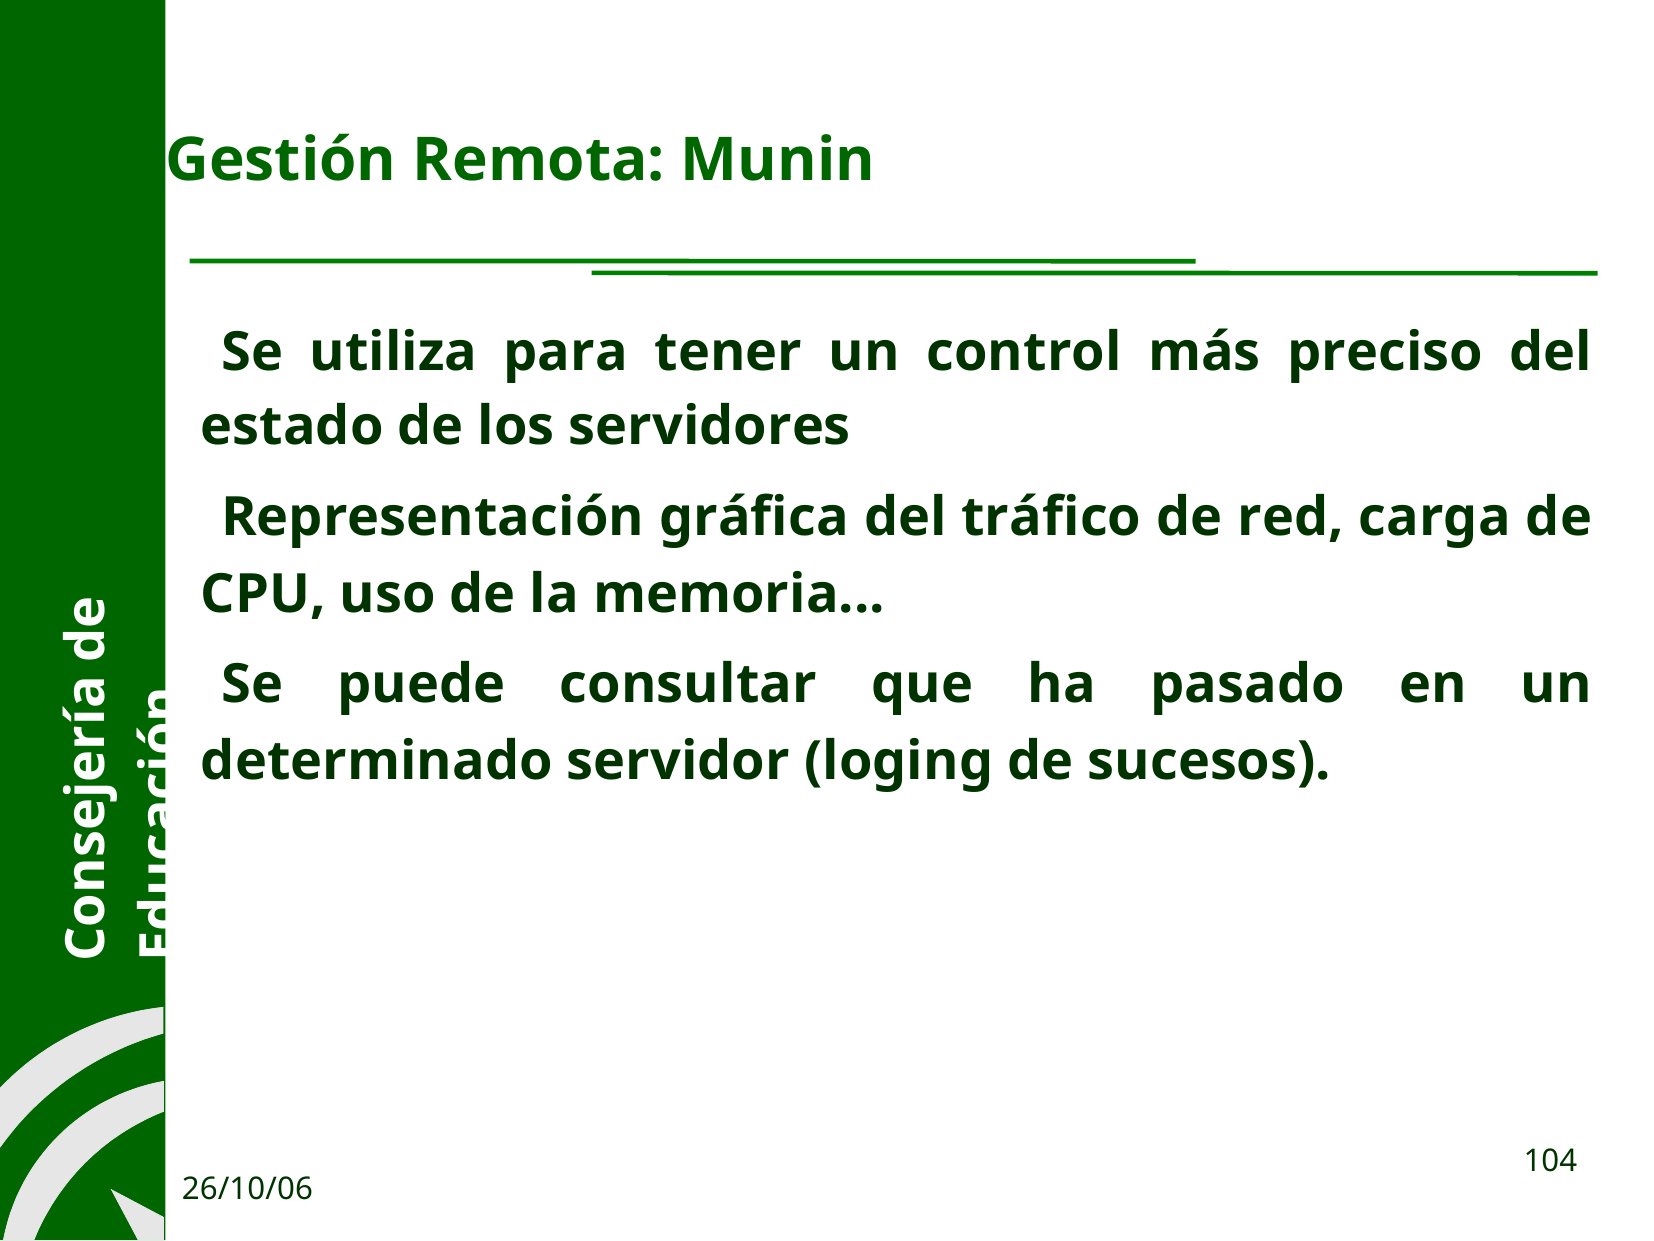

# Gestión Remota: Munin
Se utiliza para tener un control más preciso del estado de los servidores
Representación gráfica del tráfico de red, carga de CPU, uso de la memoria...
Se puede consultar que ha pasado en un determinado servidor (loging de sucesos).
104